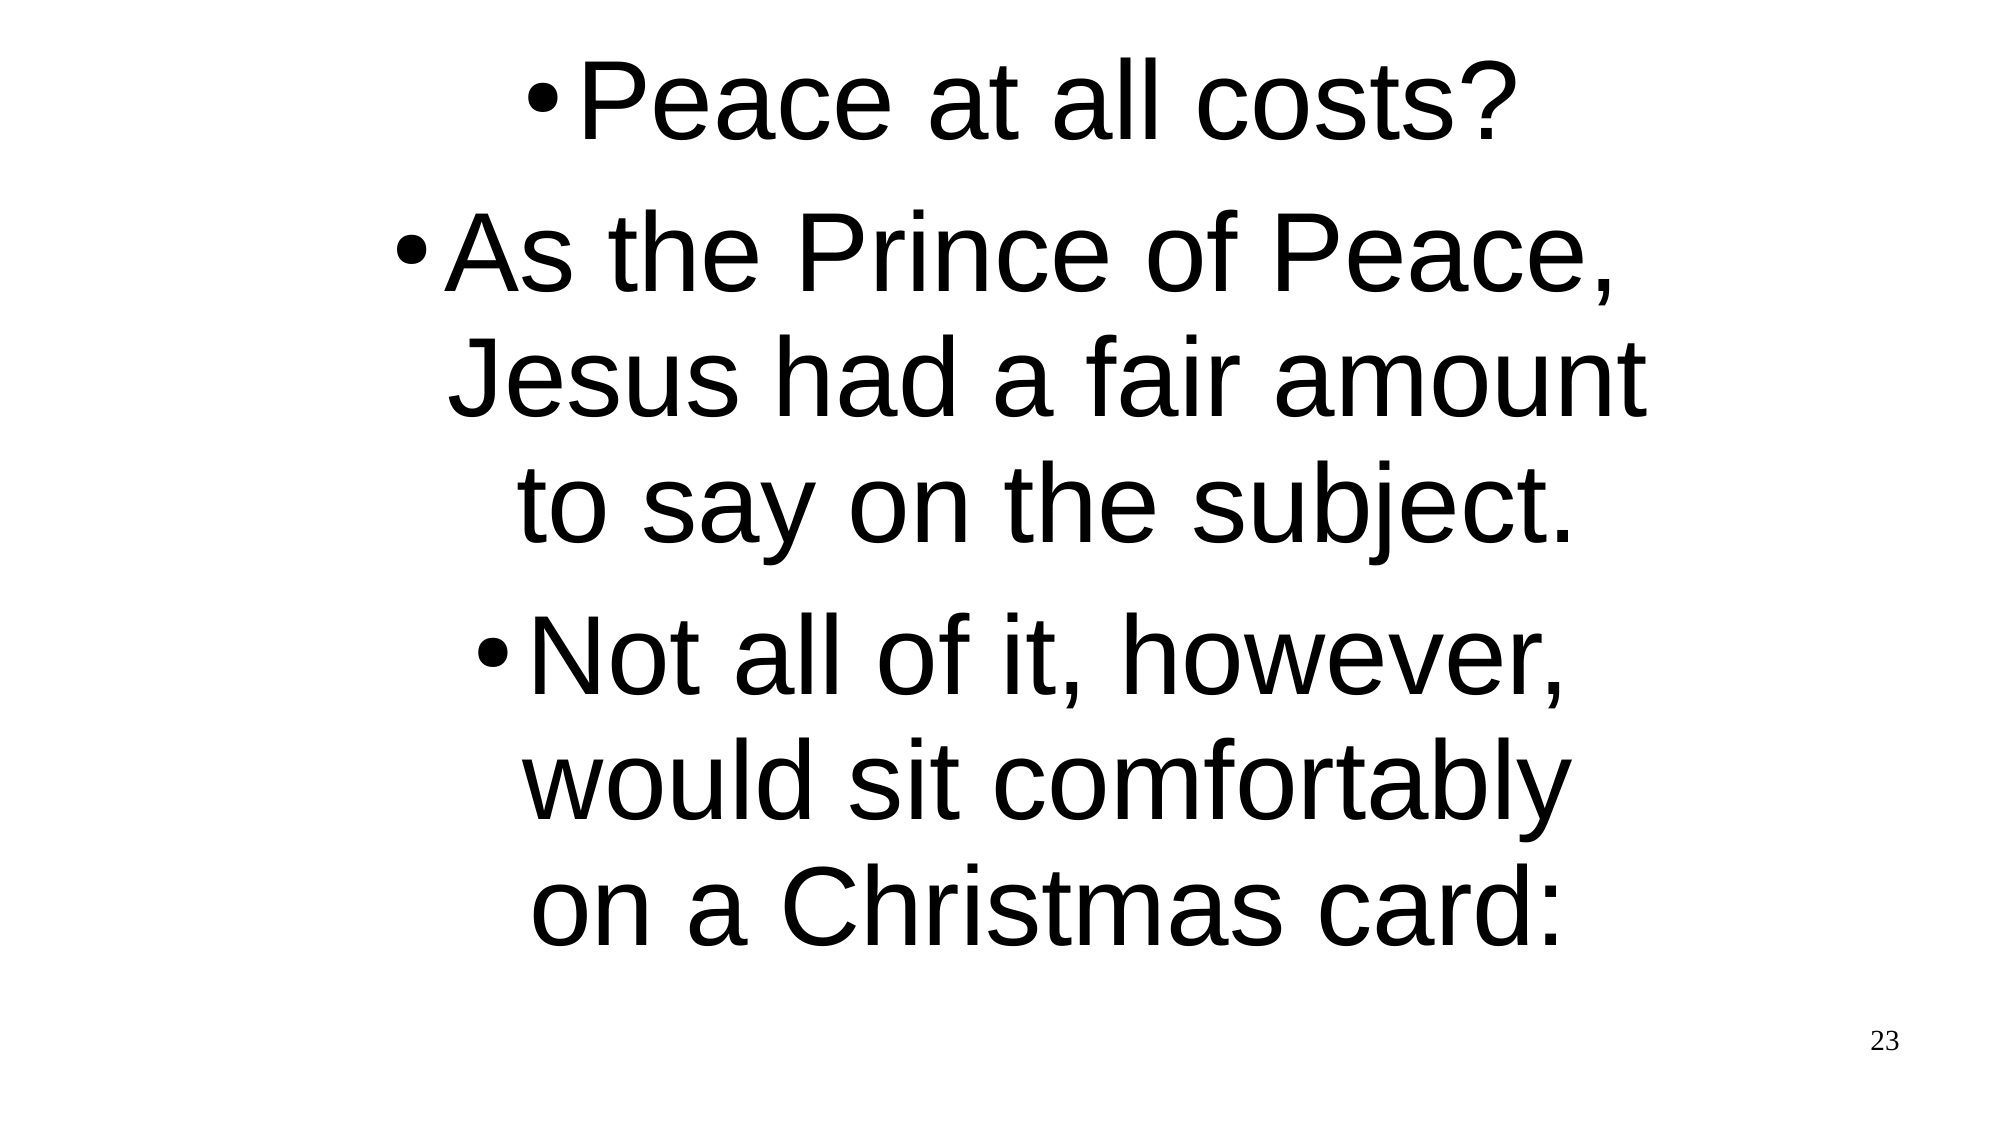

# Peace at all costs?
As the Prince of Peace,
Jesus had a fair amount
 to say on the subject.
Not all of it, however,
 would sit comfortably
on a Christmas card:
23